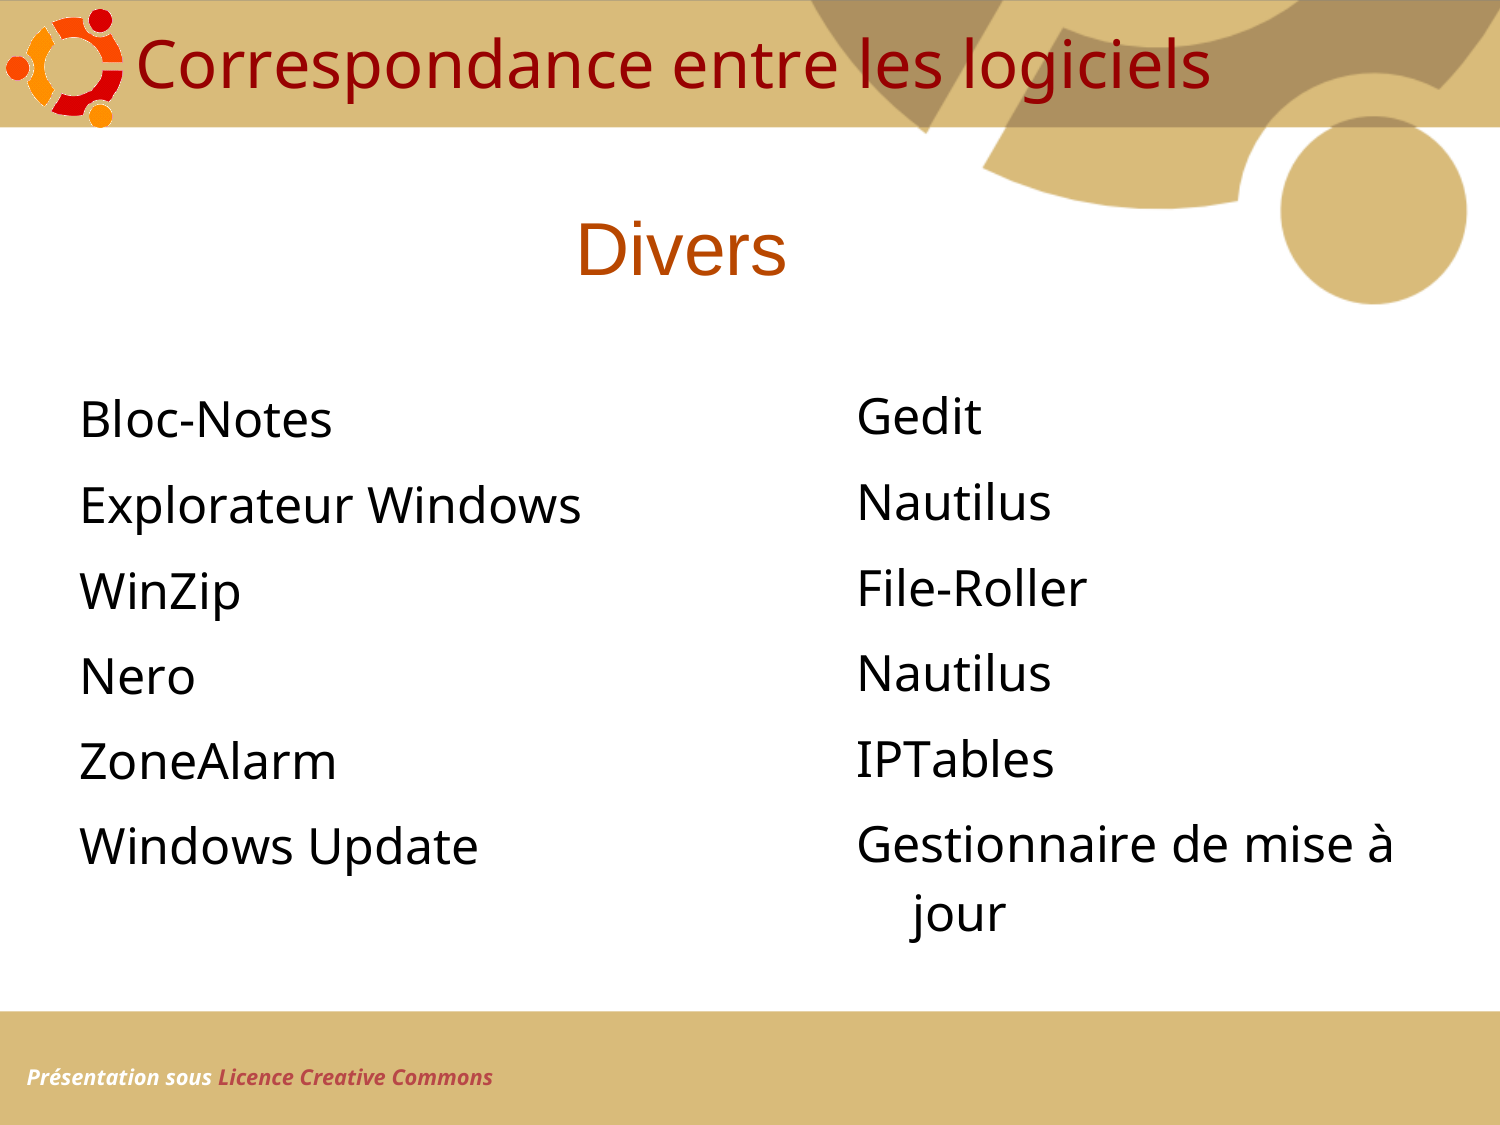

# Correspondance entre les logiciels
Divers
Gedit
Nautilus
File-Roller
Nautilus
IPTables
Gestionnaire de mise à jour
Bloc-Notes
Explorateur Windows
WinZip
Nero
ZoneAlarm
Windows Update